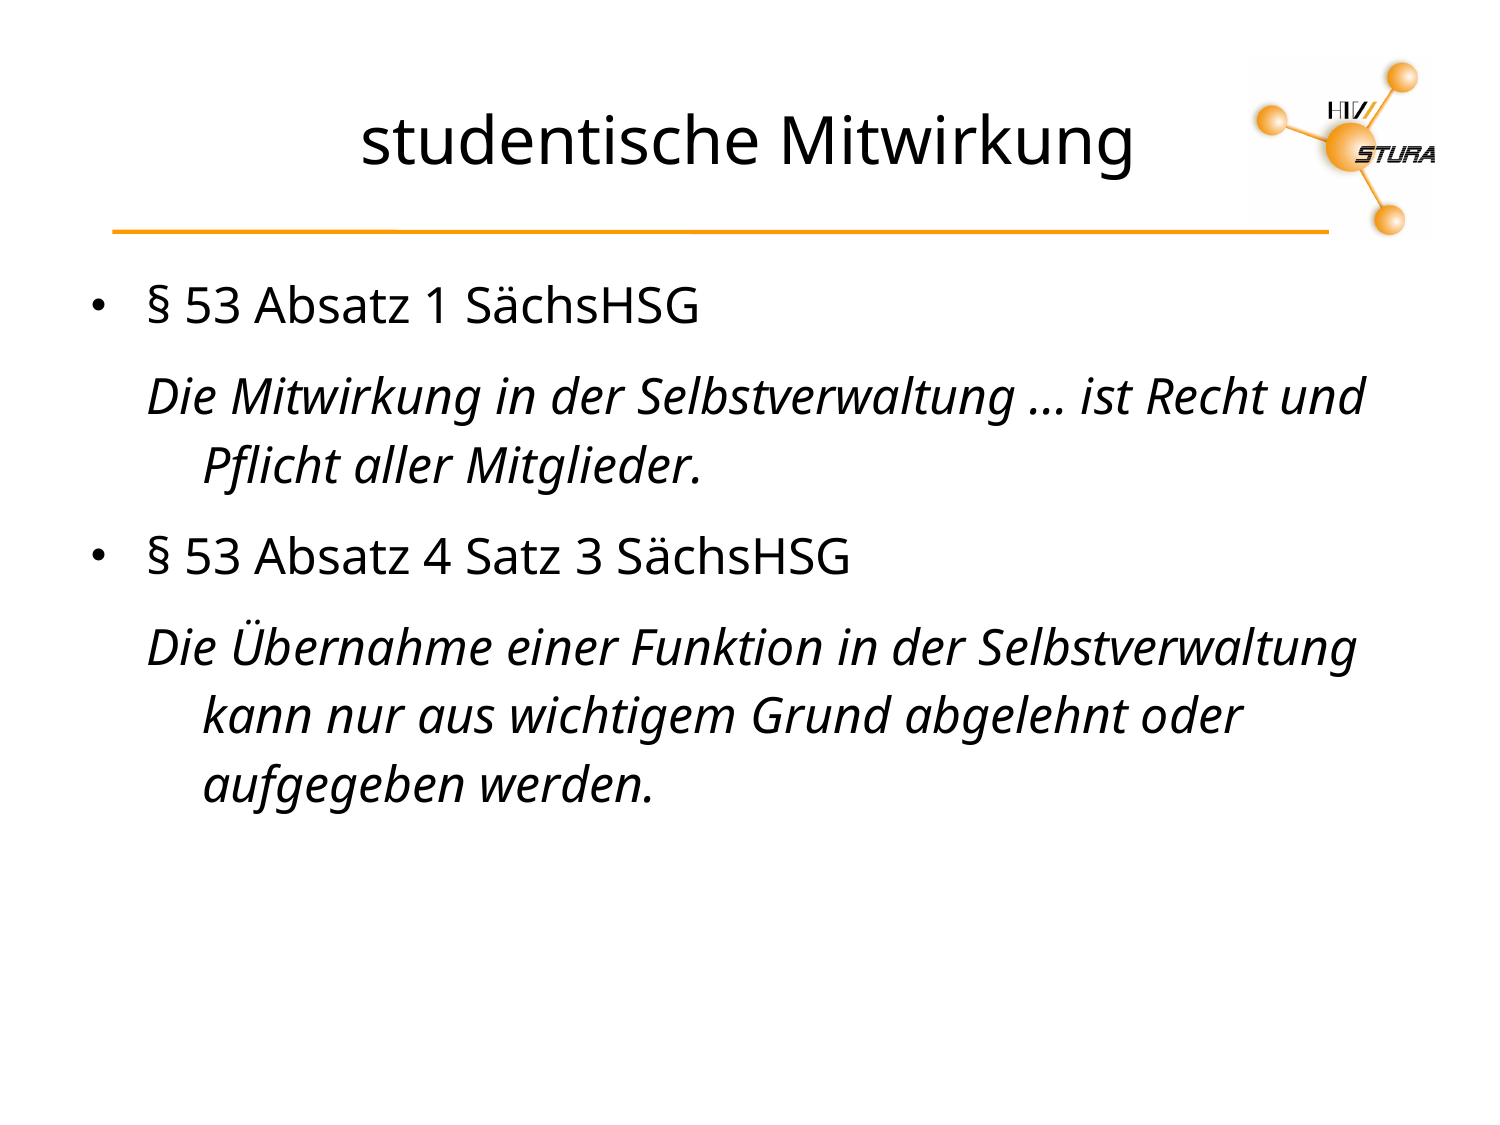

# studentische Mitwirkung
§ 53 Absatz 1 SächsHSG
Die Mitwirkung in der Selbstverwaltung ... ist Recht und Pflicht aller Mitglieder.
§ 53 Absatz 4 Satz 3 SächsHSG
Die Übernahme einer Funktion in der Selbstverwaltung kann nur aus wichtigem Grund abgelehnt oder aufgegeben werden.